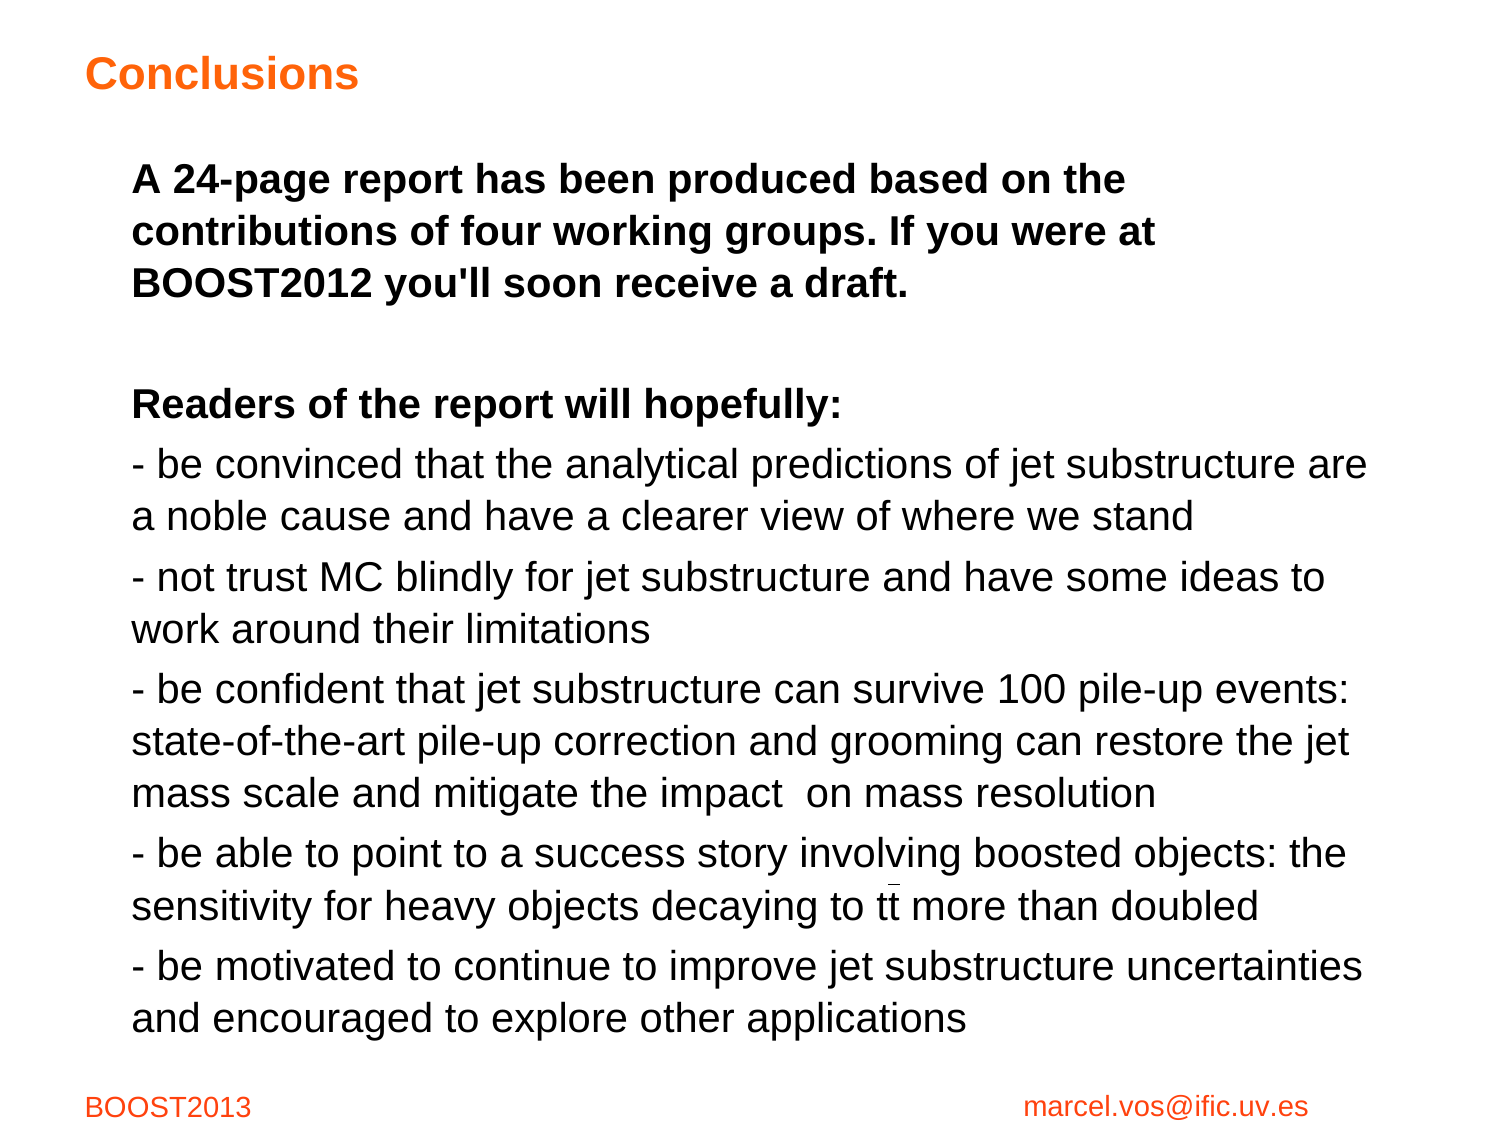

# Conclusions
A 24-page report has been produced based on the contributions of four working groups. If you were at BOOST2012 you'll soon receive a draft.
Readers of the report will hopefully:
- be convinced that the analytical predictions of jet substructure are a noble cause and have a clearer view of where we stand
- not trust MC blindly for jet substructure and have some ideas to work around their limitations
- be confident that jet substructure can survive 100 pile-up events: state-of-the-art pile-up correction and grooming can restore the jet mass scale and mitigate the impact on mass resolution
- be able to point to a success story involving boosted objects: the sensitivity for heavy objects decaying to tt more than doubled
- be motivated to continue to improve jet substructure uncertainties and encouraged to explore other applications